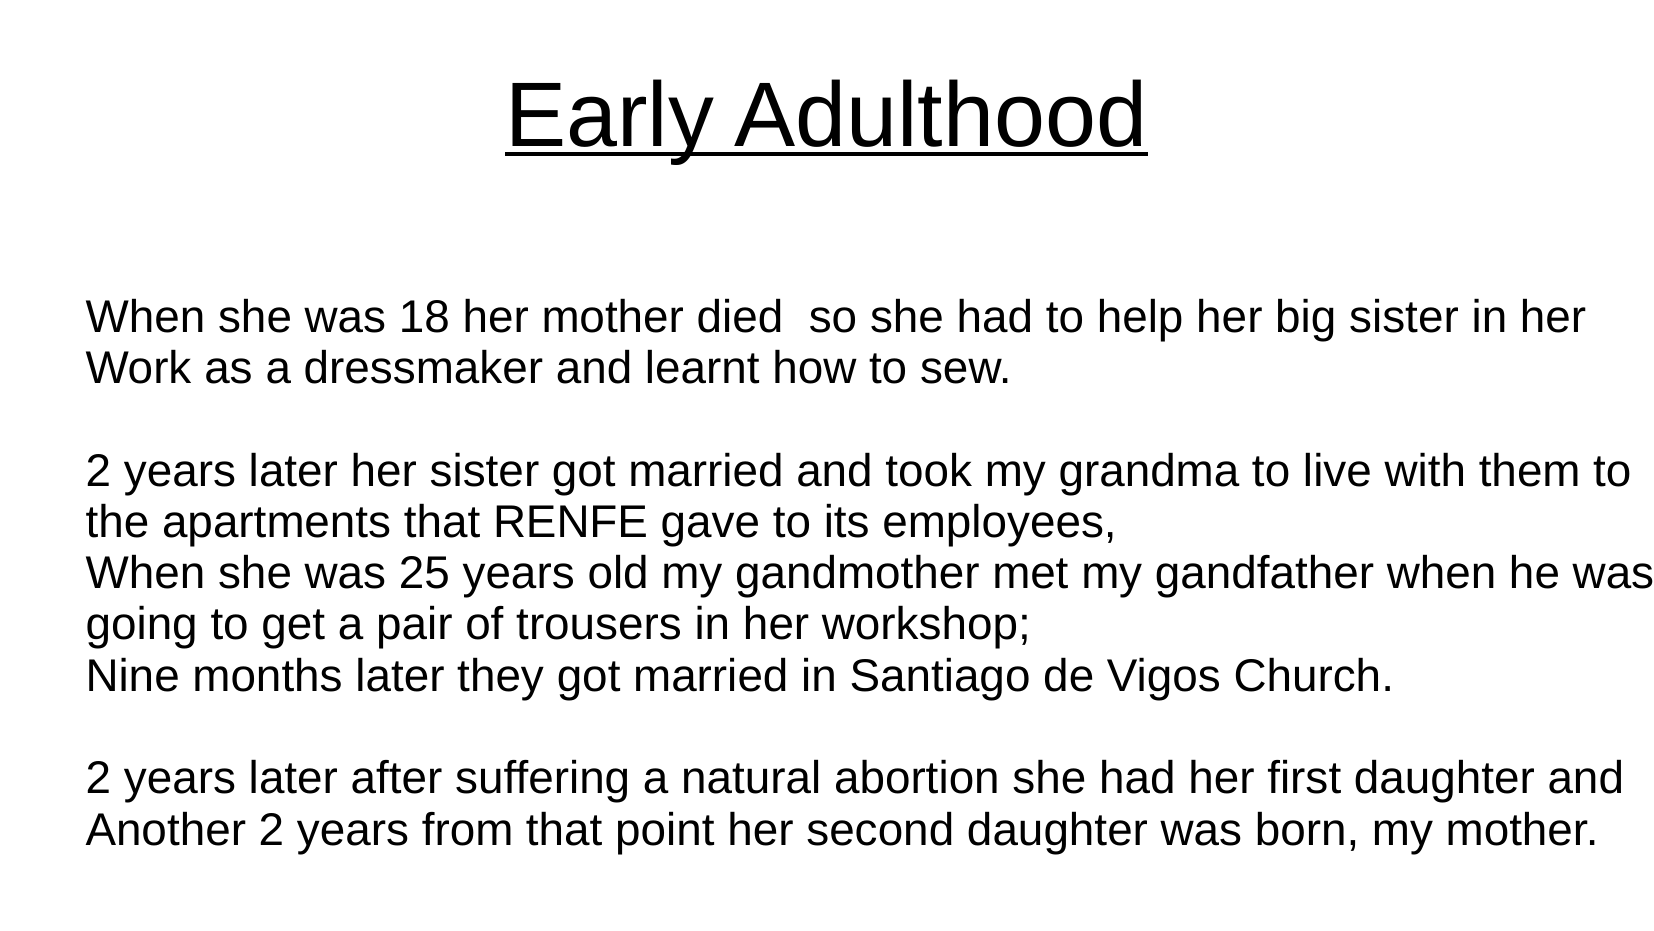

# Early Adulthood
When she was 18 her mother died so she had to help her big sister in her
Work as a dressmaker and learnt how to sew.
2 years later her sister got married and took my grandma to live with them to
the apartments that RENFE gave to its employees,
When she was 25 years old my gandmother met my gandfather when he was going to get a pair of trousers in her workshop;
Nine months later they got married in Santiago de Vigos Church.
2 years later after suffering a natural abortion she had her first daughter and
Another 2 years from that point her second daughter was born, my mother.